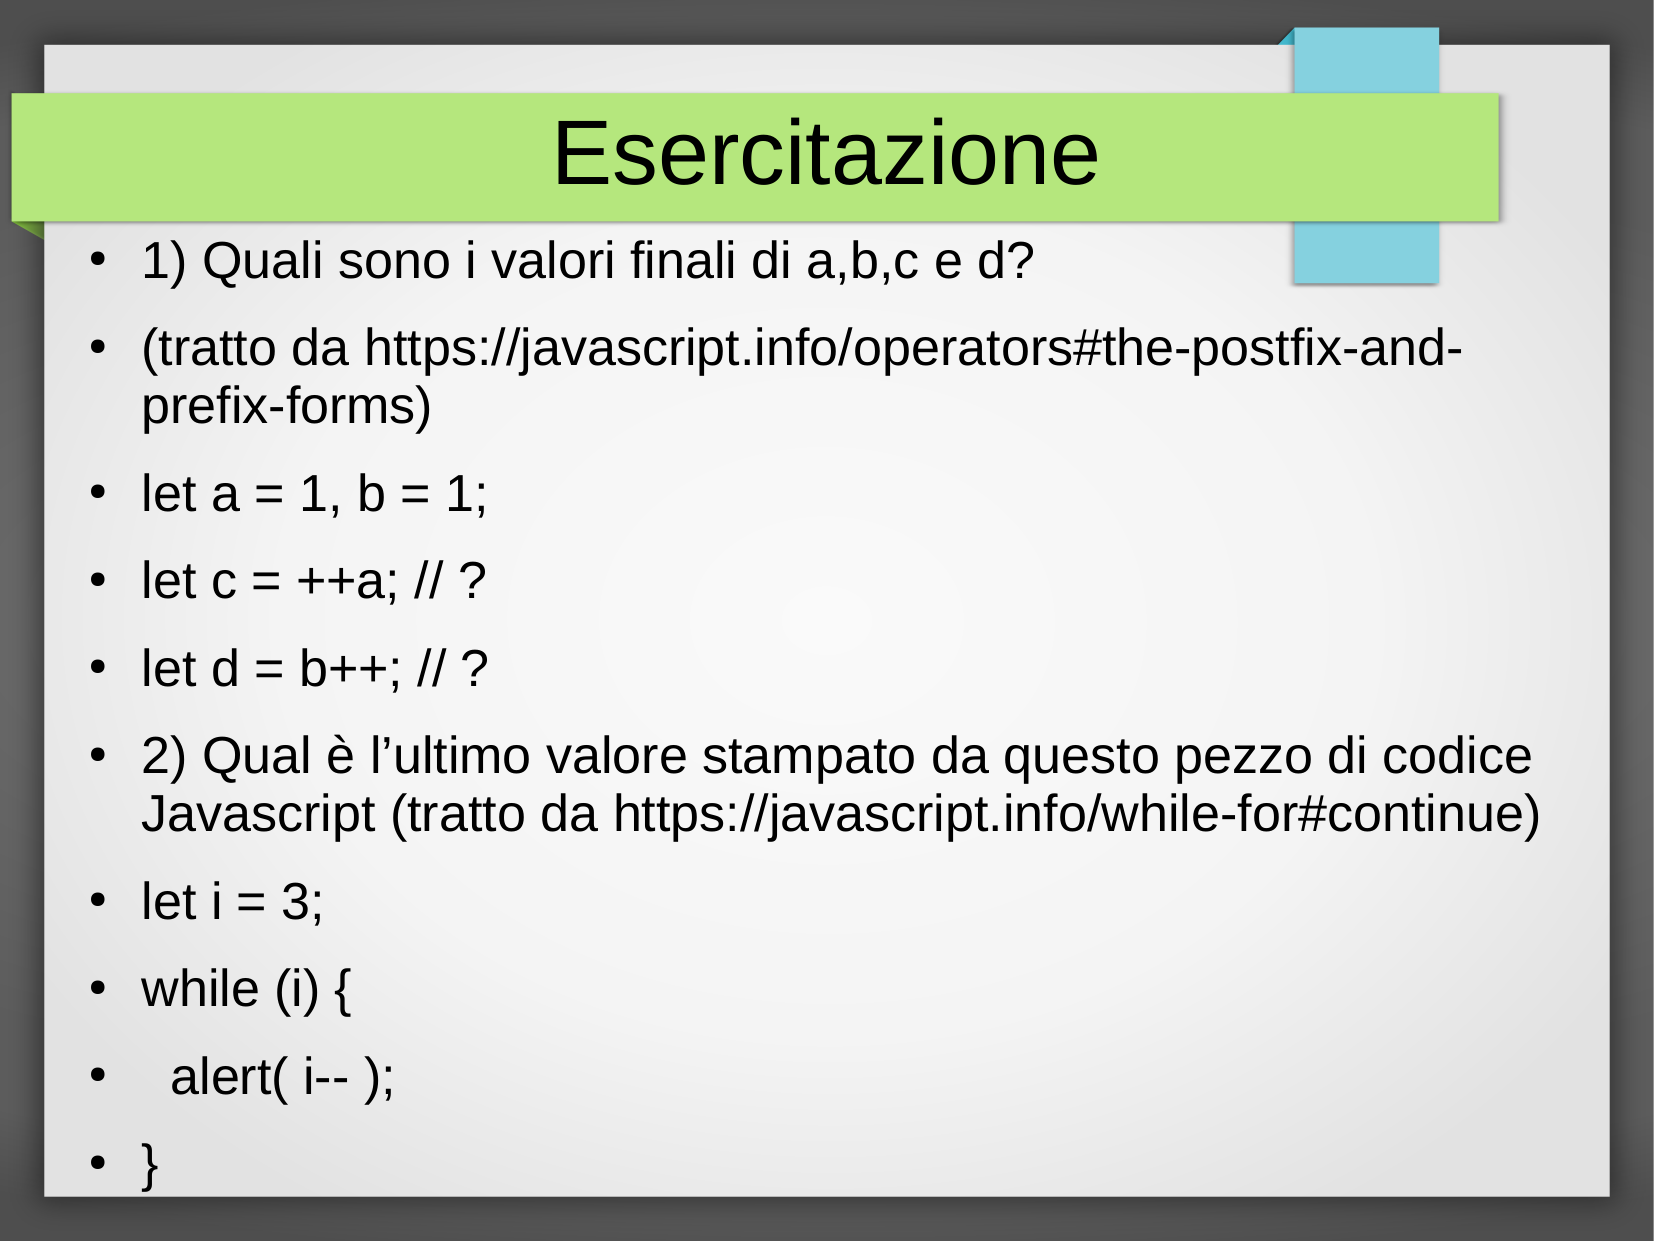

# Esercitazione
1) Quali sono i valori finali di a,b,c e d?
(tratto da https://javascript.info/operators#the-postfix-and-prefix-forms)
let a = 1, b = 1;
let c = ++a; // ?
let d = b++; // ?
2) Qual è l’ultimo valore stampato da questo pezzo di codice Javascript (tratto da https://javascript.info/while-for#continue)
let i = 3;
while (i) {
 alert( i-- );
}